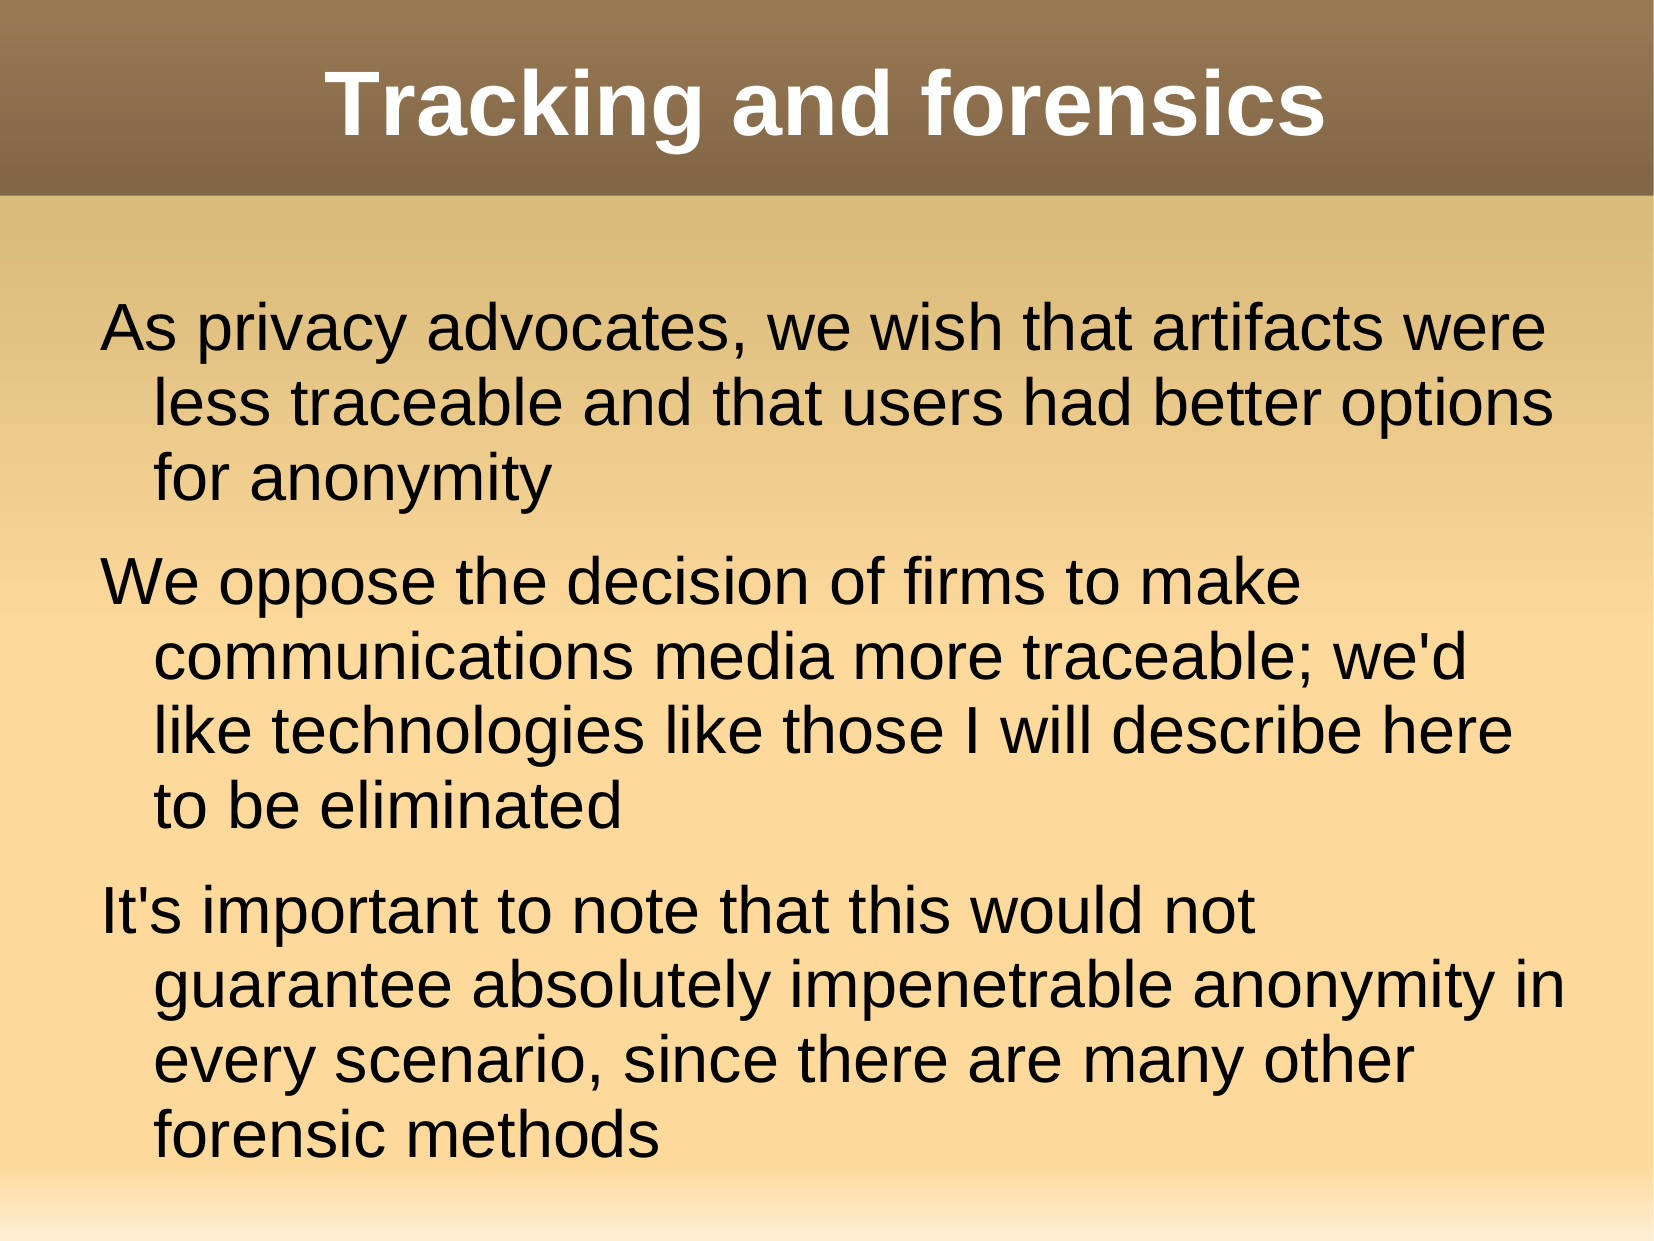

# Tracking and forensics
As privacy advocates, we wish that artifacts were less traceable and that users had better options for anonymity
We oppose the decision of firms to make communications media more traceable; we'd like technologies like those I will describe here to be eliminated
It's important to note that this would not guarantee absolutely impenetrable anonymity in every scenario, since there are many other forensic methods